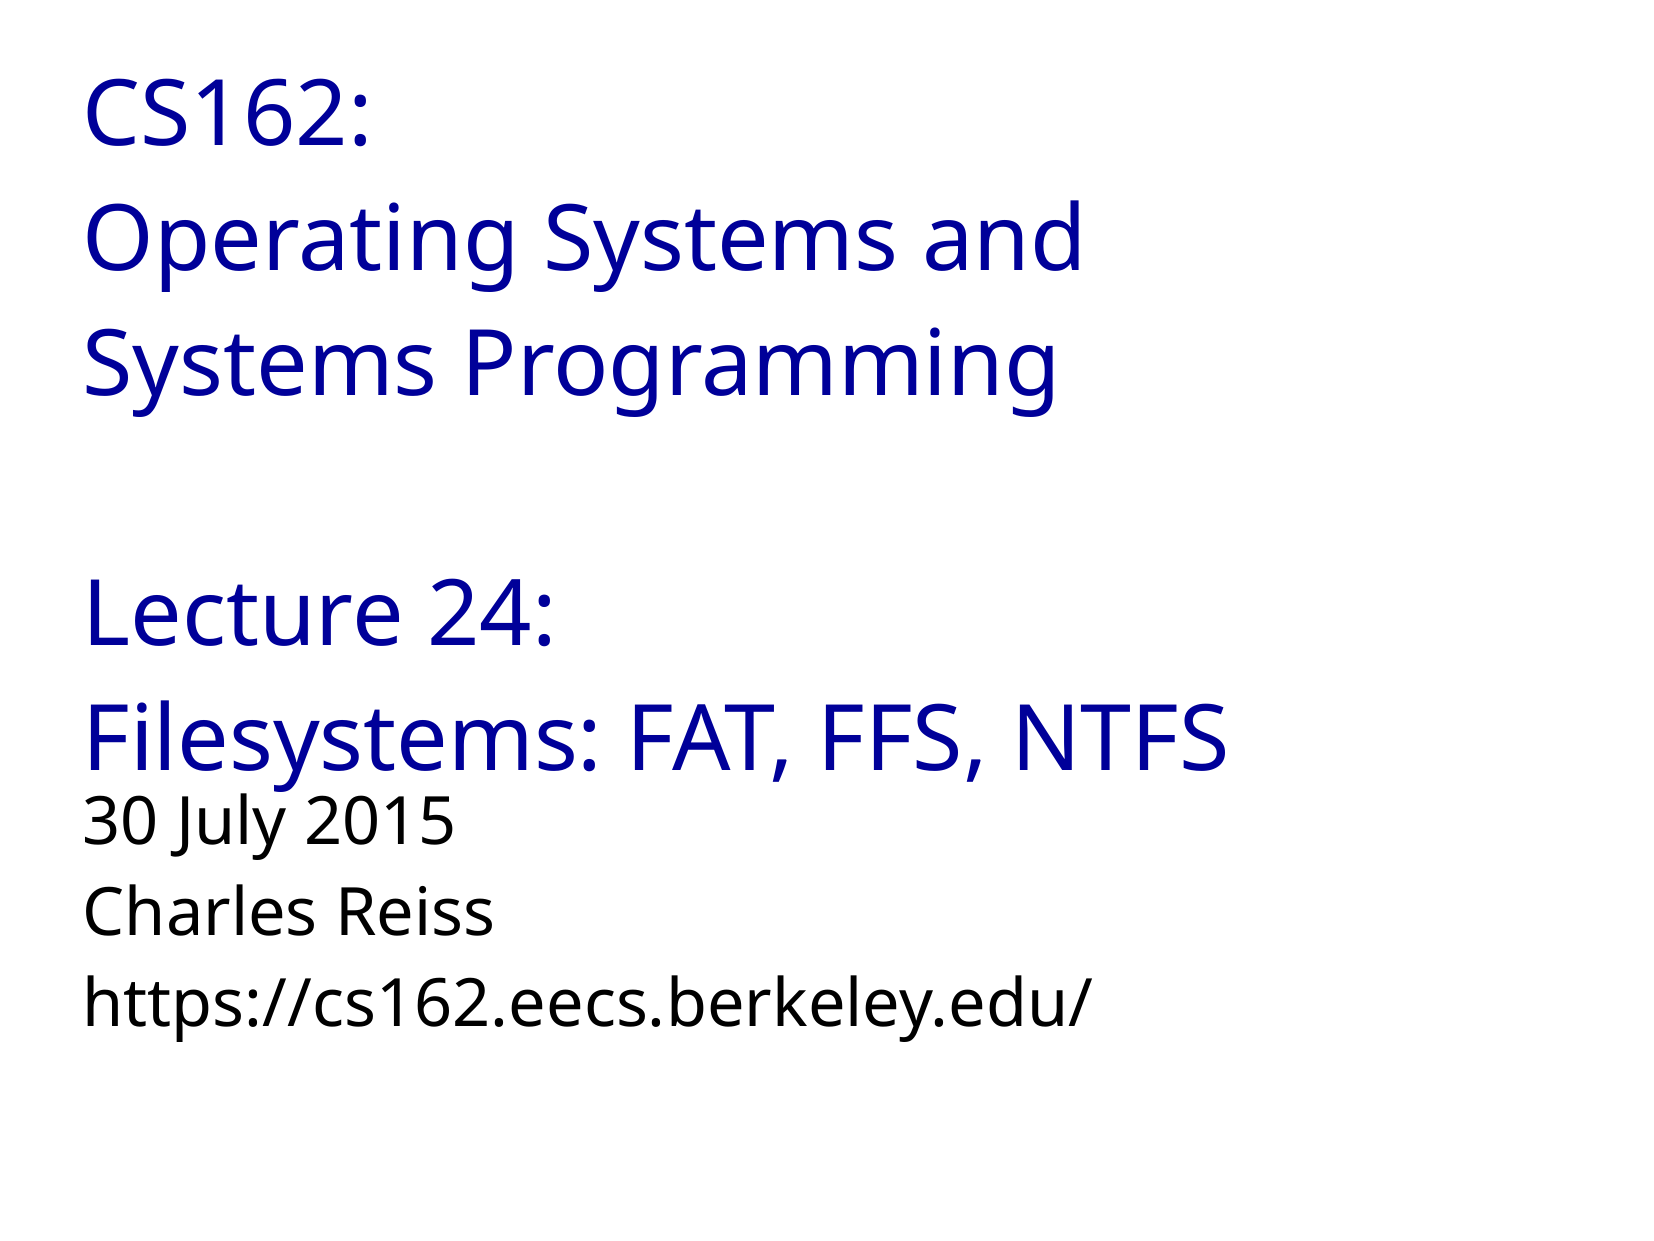

# CS162: Operating Systems and Systems Programming Lecture 24: Filesystems: FAT, FFS, NTFS
30 July 2015
Charles Reiss
https://cs162.eecs.berkeley.edu/